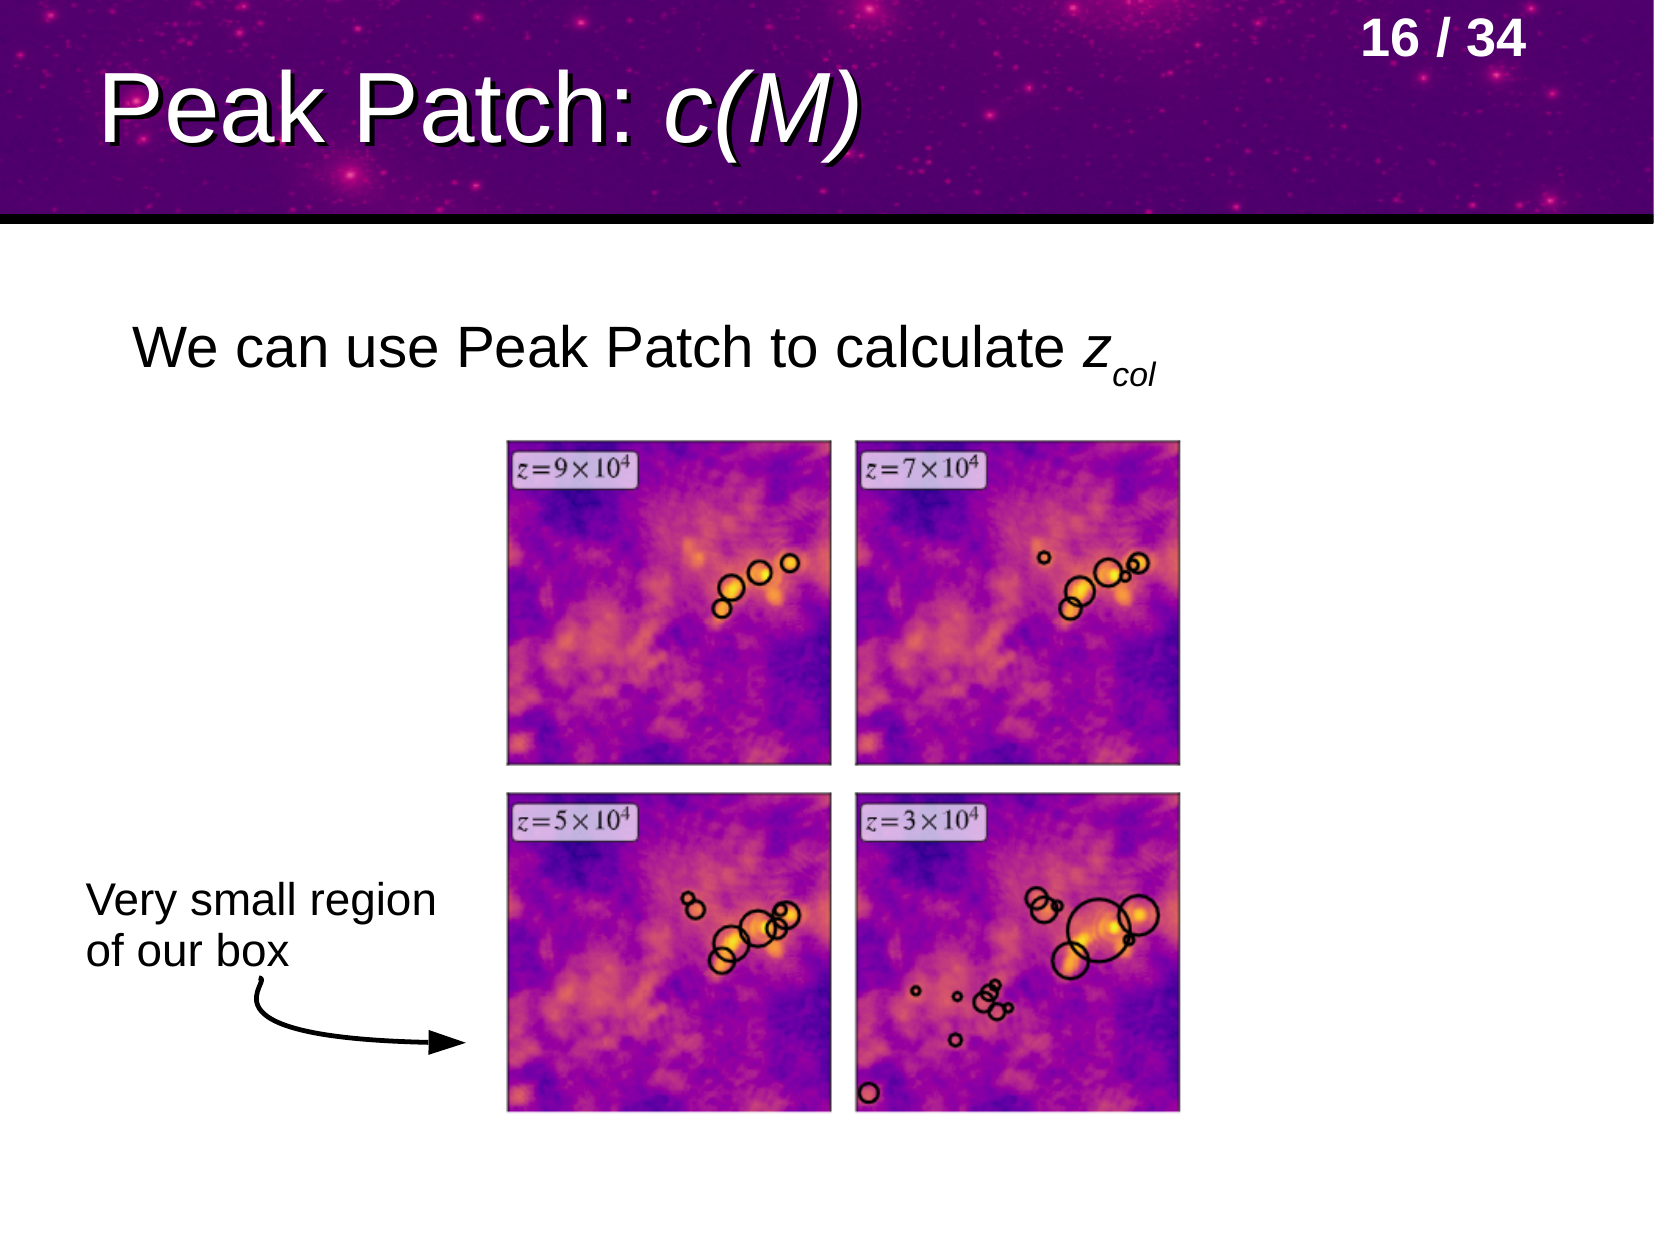

Peak Patch
Peak Patch: c(M)
We can use Peak Patch to calculate zcol
Very small region of our box